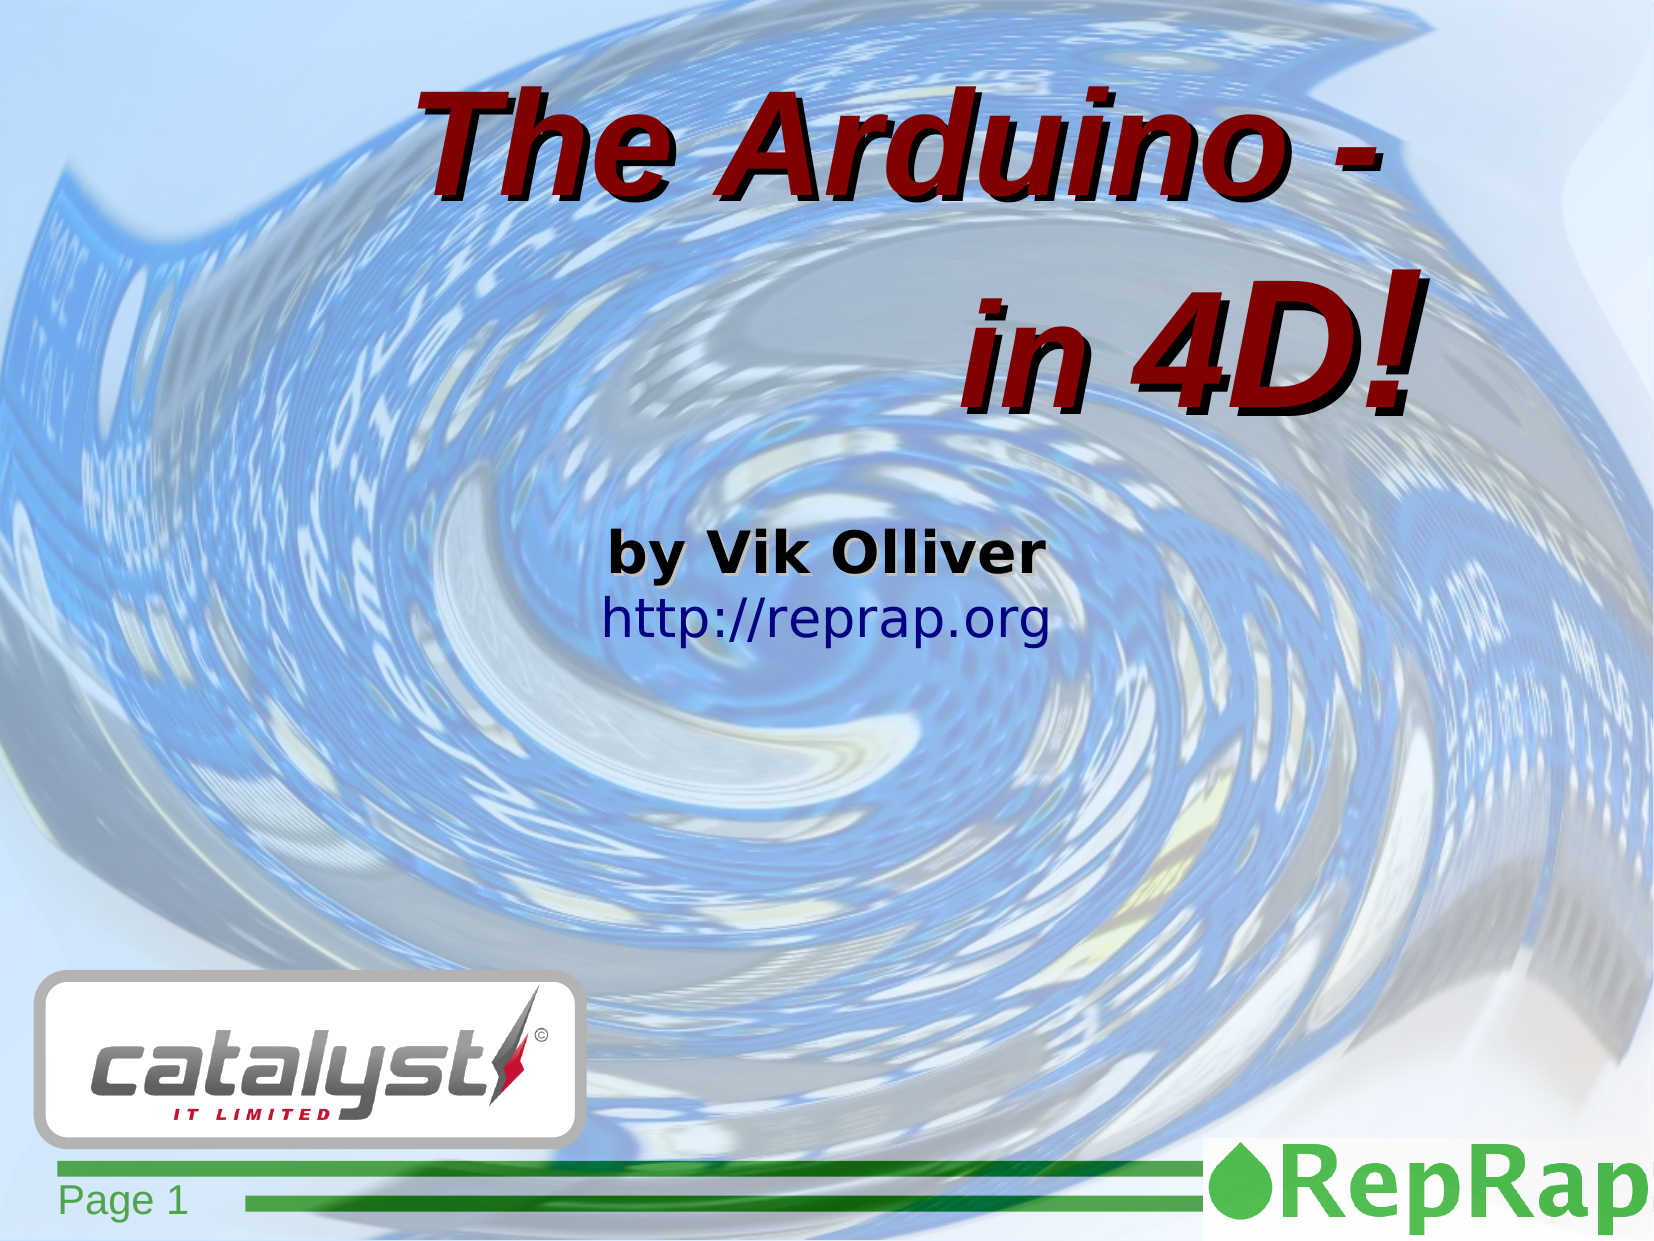

The Arduino -
 in 4D!
# by Vik Olliver
http://reprap.org